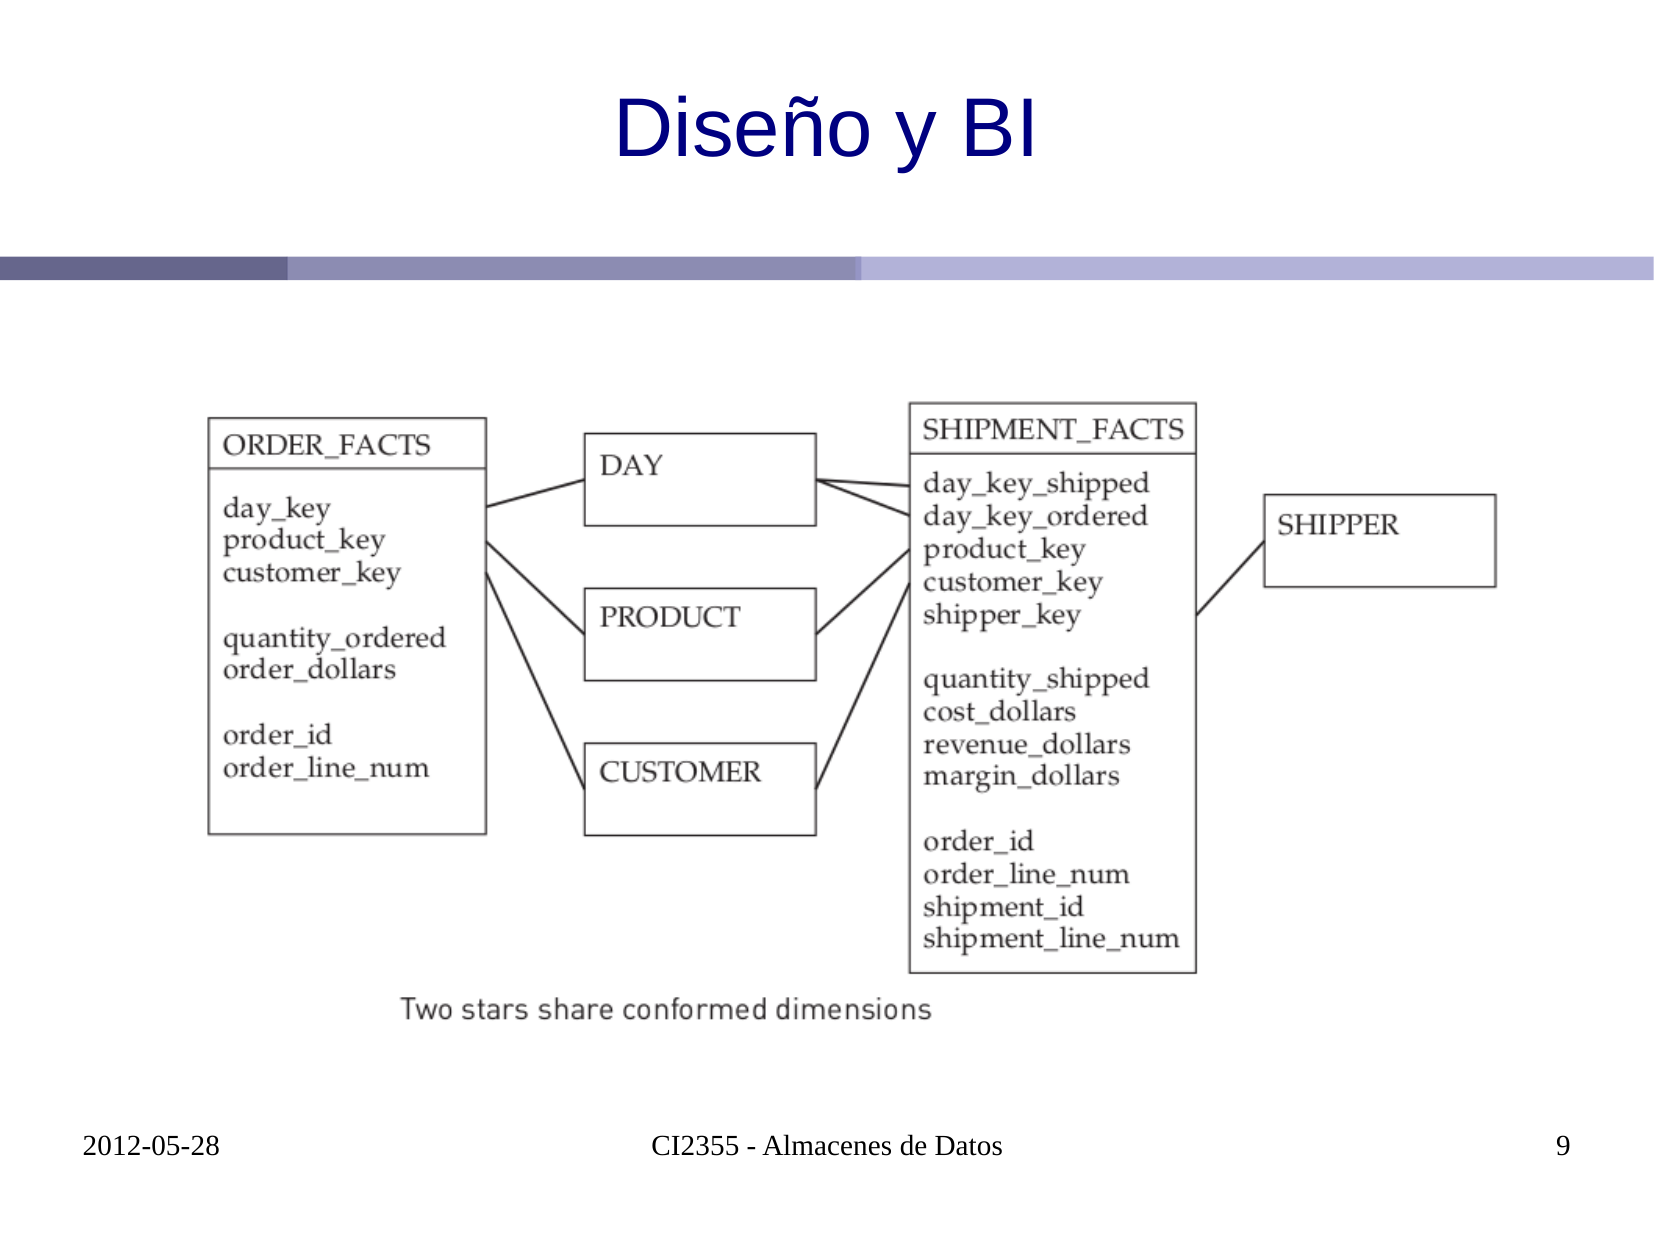

# Diseño y BI
2012-05-28
CI2355 - Almacenes de Datos
9